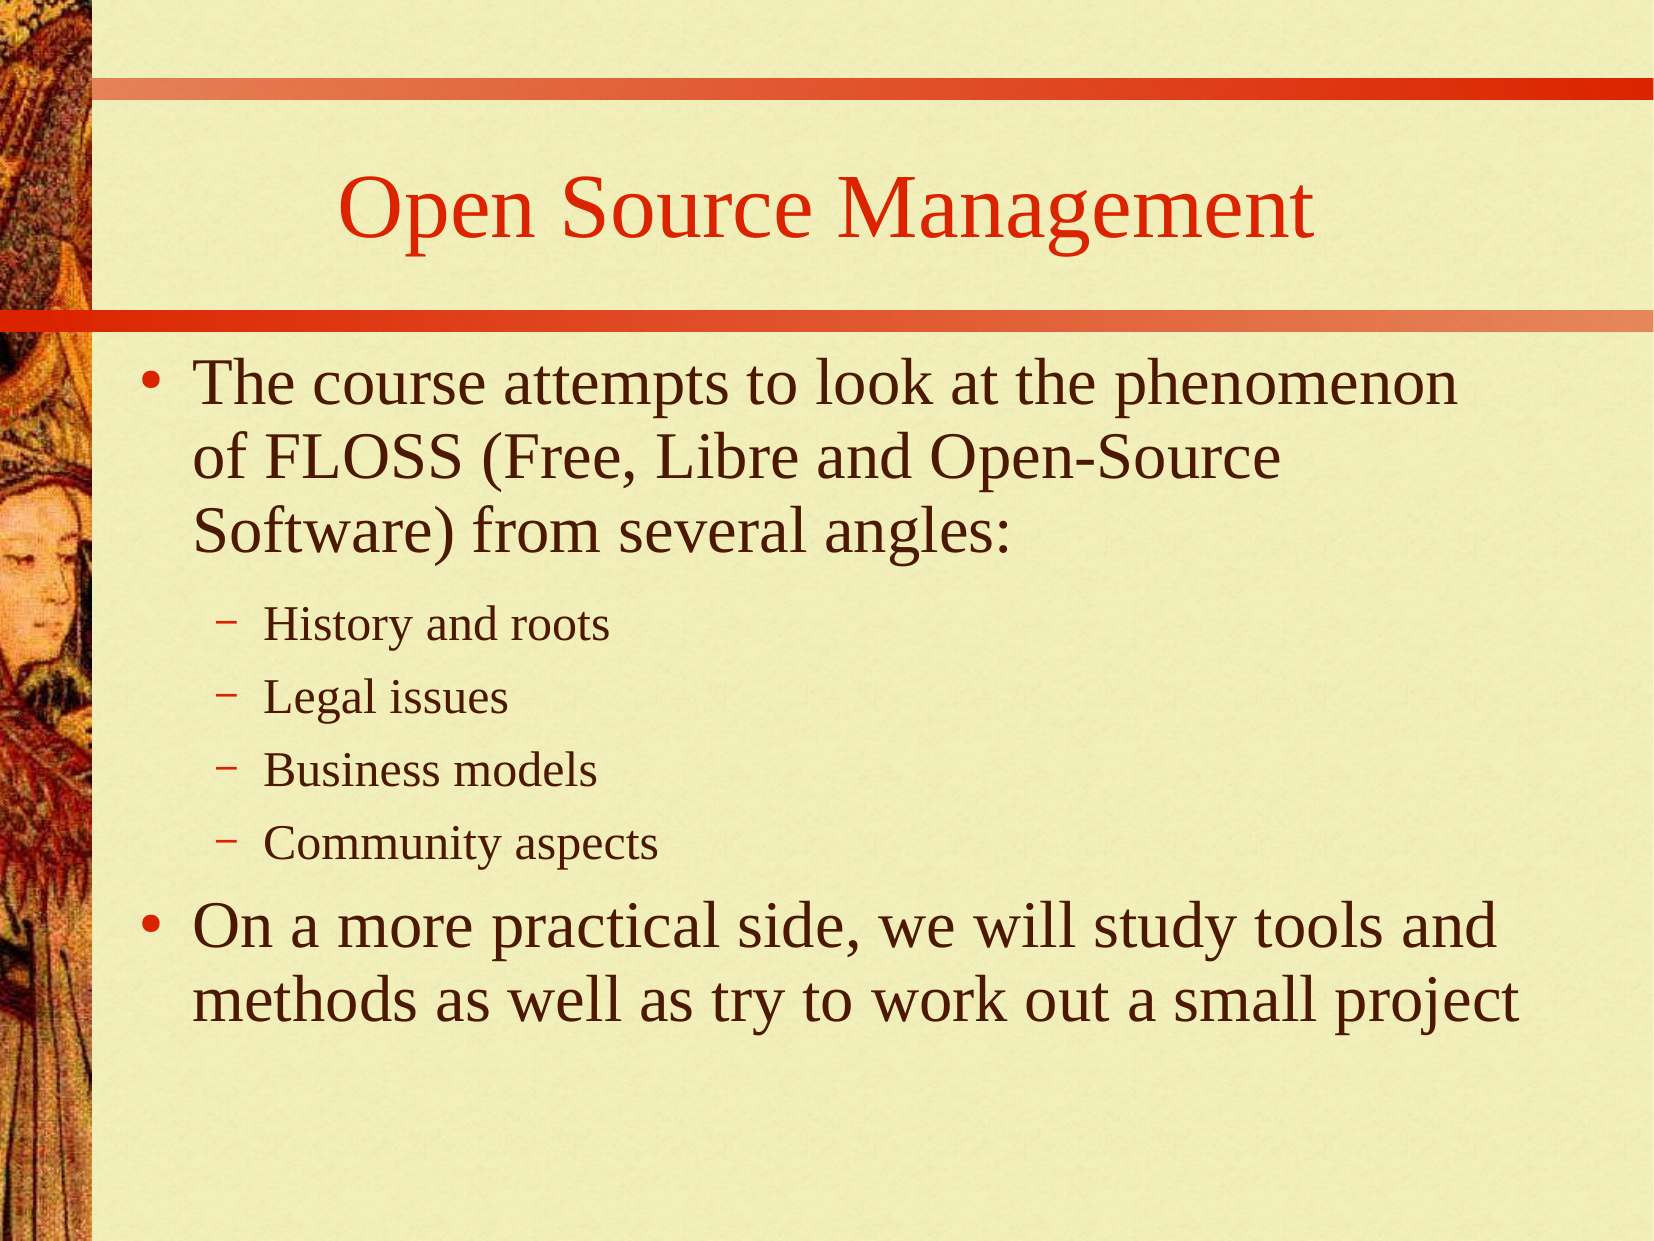

# Open Source Management
The course attempts to look at the phenomenon of FLOSS (Free, Libre and Open-Source Software) from several angles:
History and roots
Legal issues
Business models
Community aspects
On a more practical side, we will study tools and methods as well as try to work out a small project